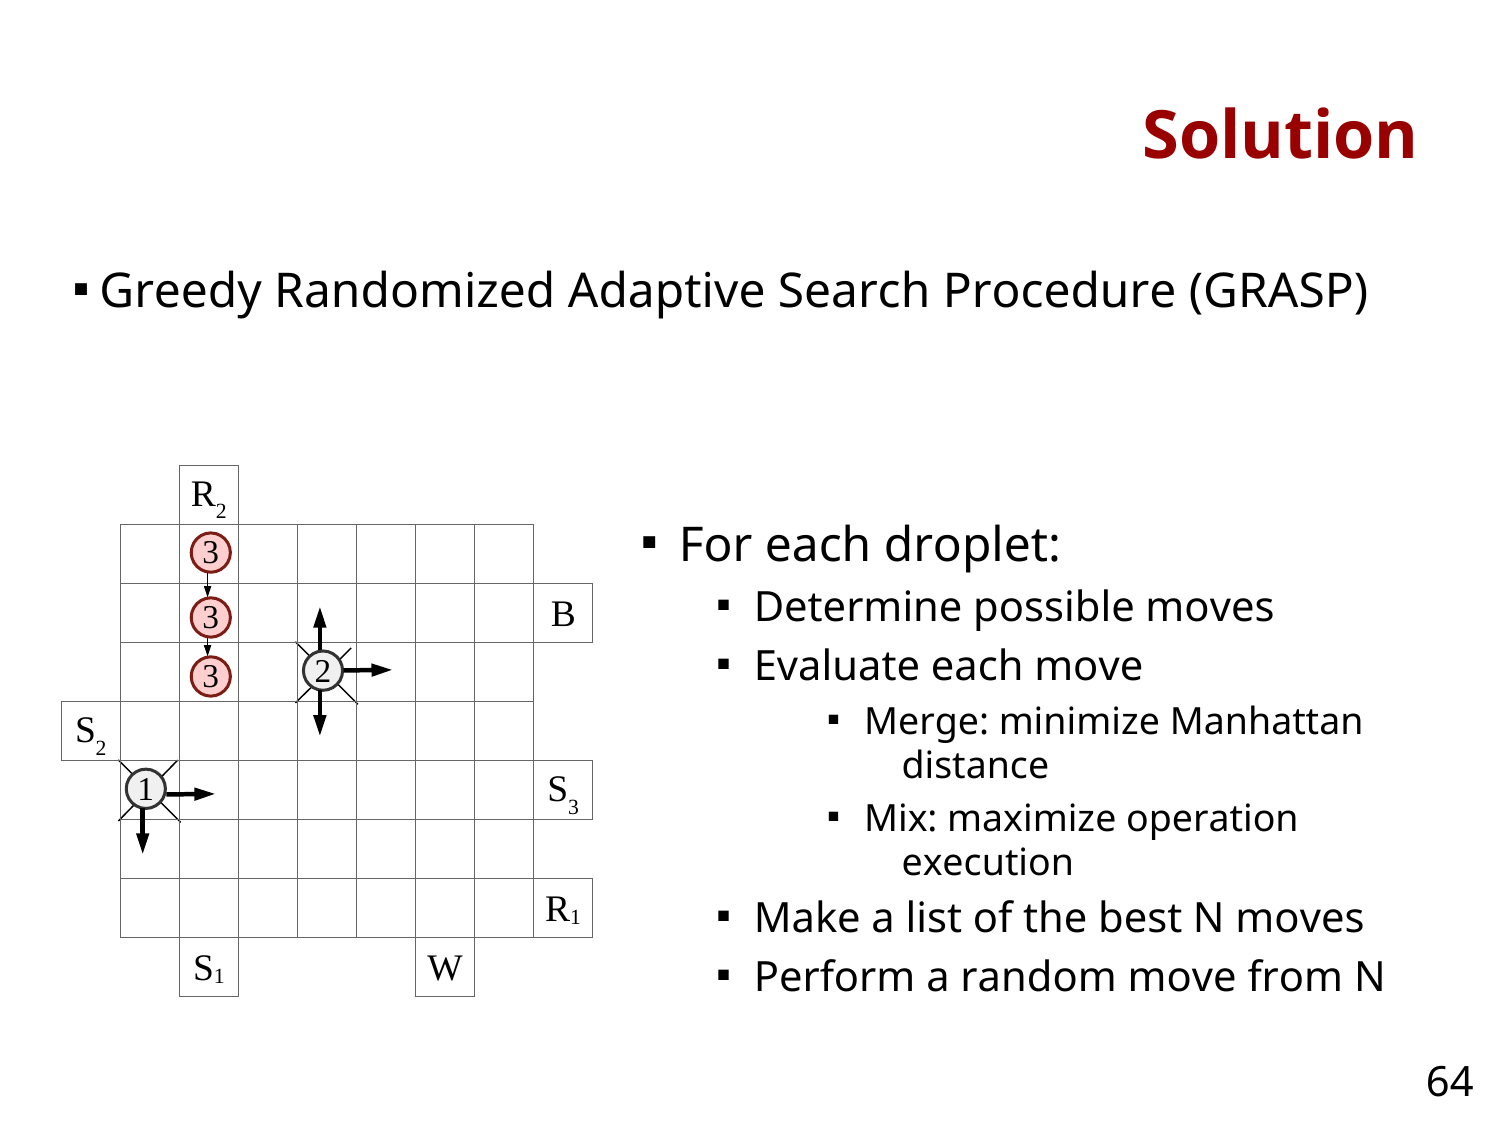

# Solution
 Greedy Randomized Adaptive Search Procedure (GRASP)
R2
B
S2
S3
R1
S1
W
3
3
2
3
1
For each droplet:
Determine possible moves
Evaluate each move
Merge: minimize Manhattan distance
Mix: maximize operation execution
Make a list of the best N moves
Perform a random move from N